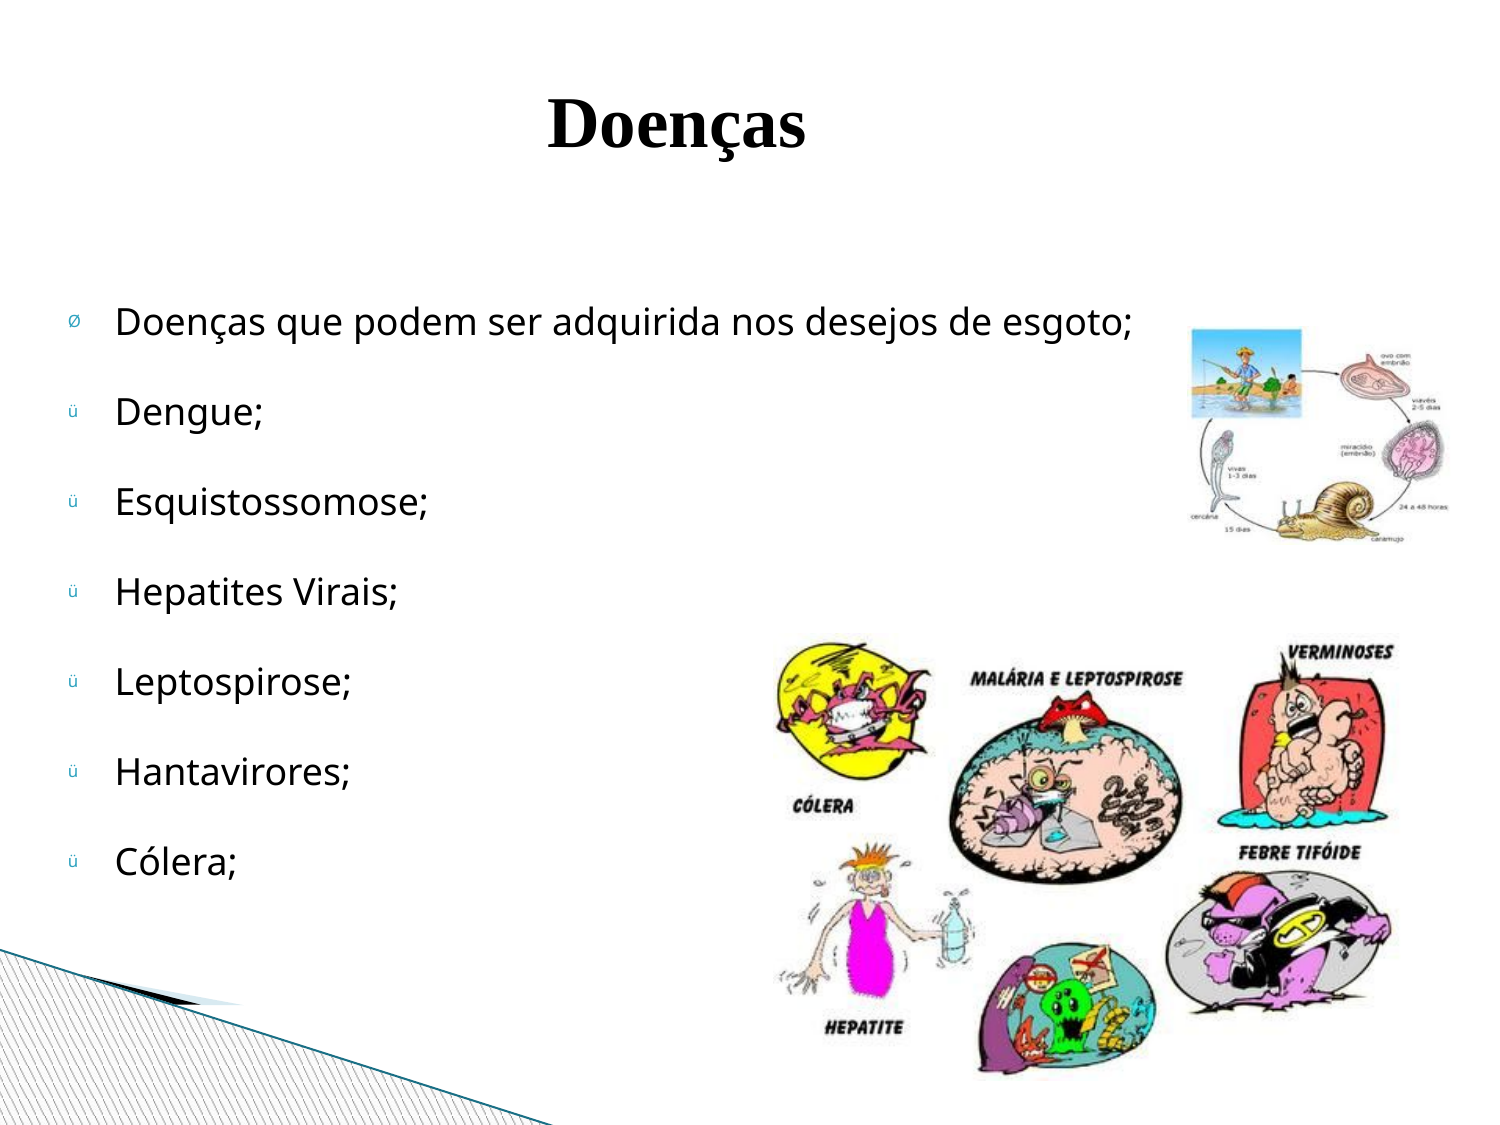

# Doenças
Doenças que podem ser adquirida nos desejos de esgoto;
Dengue;
Esquistossomose;
Hepatites Virais;
Leptospirose;
Hantavirores;
Cólera;